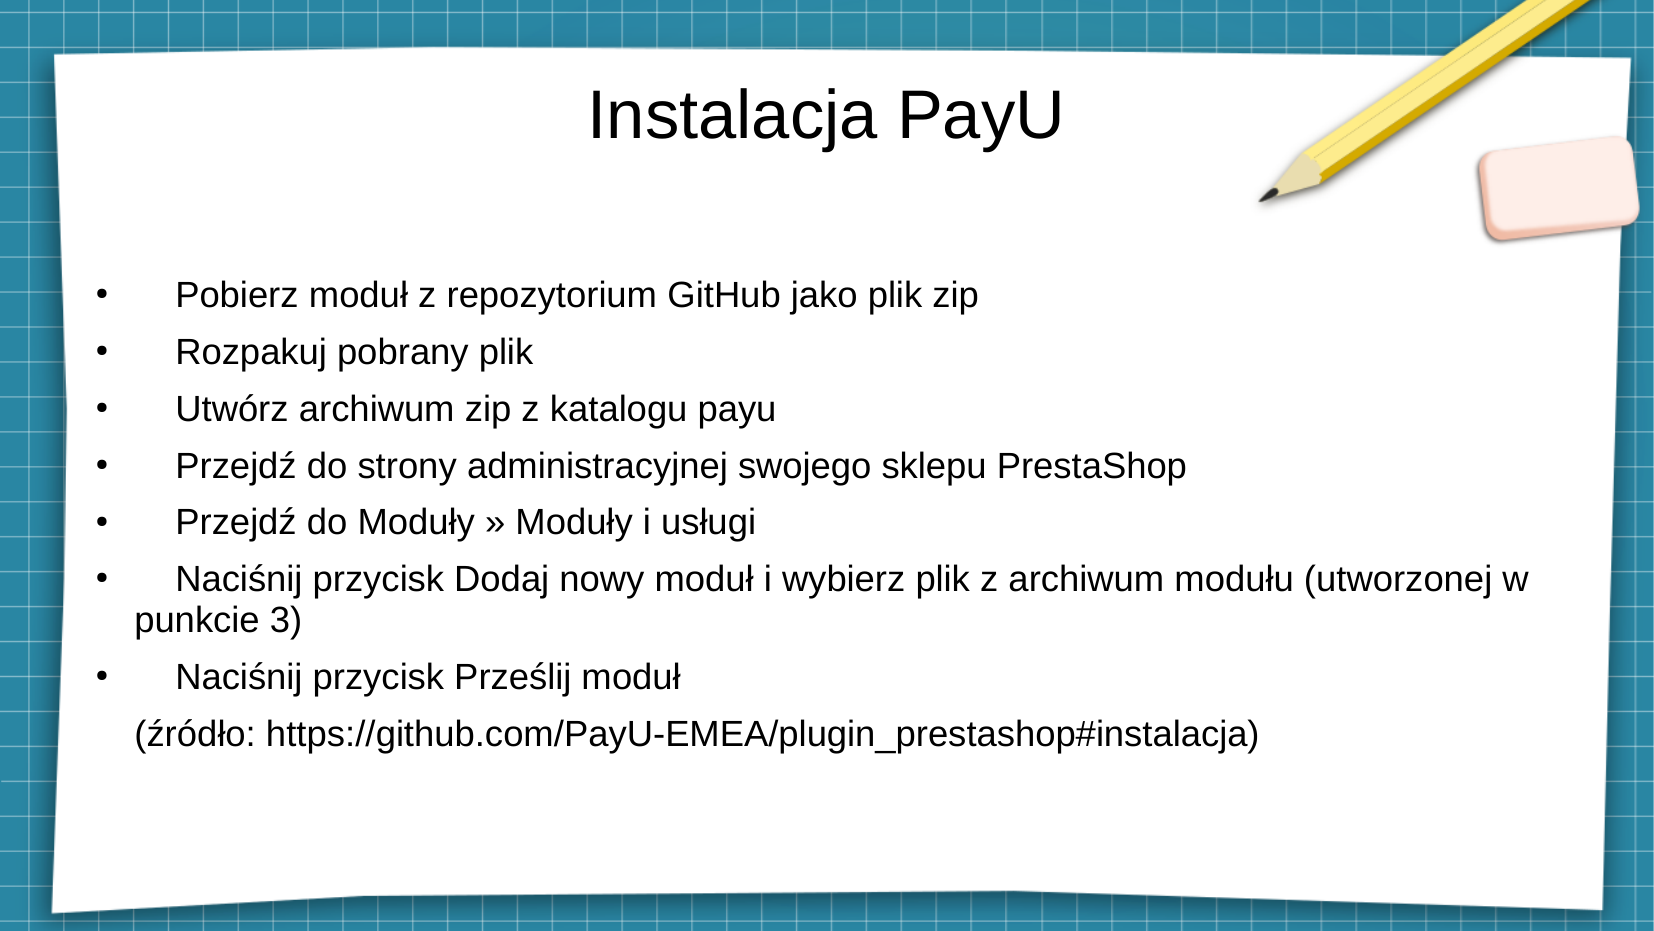

# Instalacja PayU
 Pobierz moduł z repozytorium GitHub jako plik zip
 Rozpakuj pobrany plik
 Utwórz archiwum zip z katalogu payu
 Przejdź do strony administracyjnej swojego sklepu PrestaShop
 Przejdź do Moduły » Moduły i usługi
 Naciśnij przycisk Dodaj nowy moduł i wybierz plik z archiwum modułu (utworzonej w punkcie 3)
 Naciśnij przycisk Prześlij moduł
(źródło: https://github.com/PayU-EMEA/plugin_prestashop#instalacja)